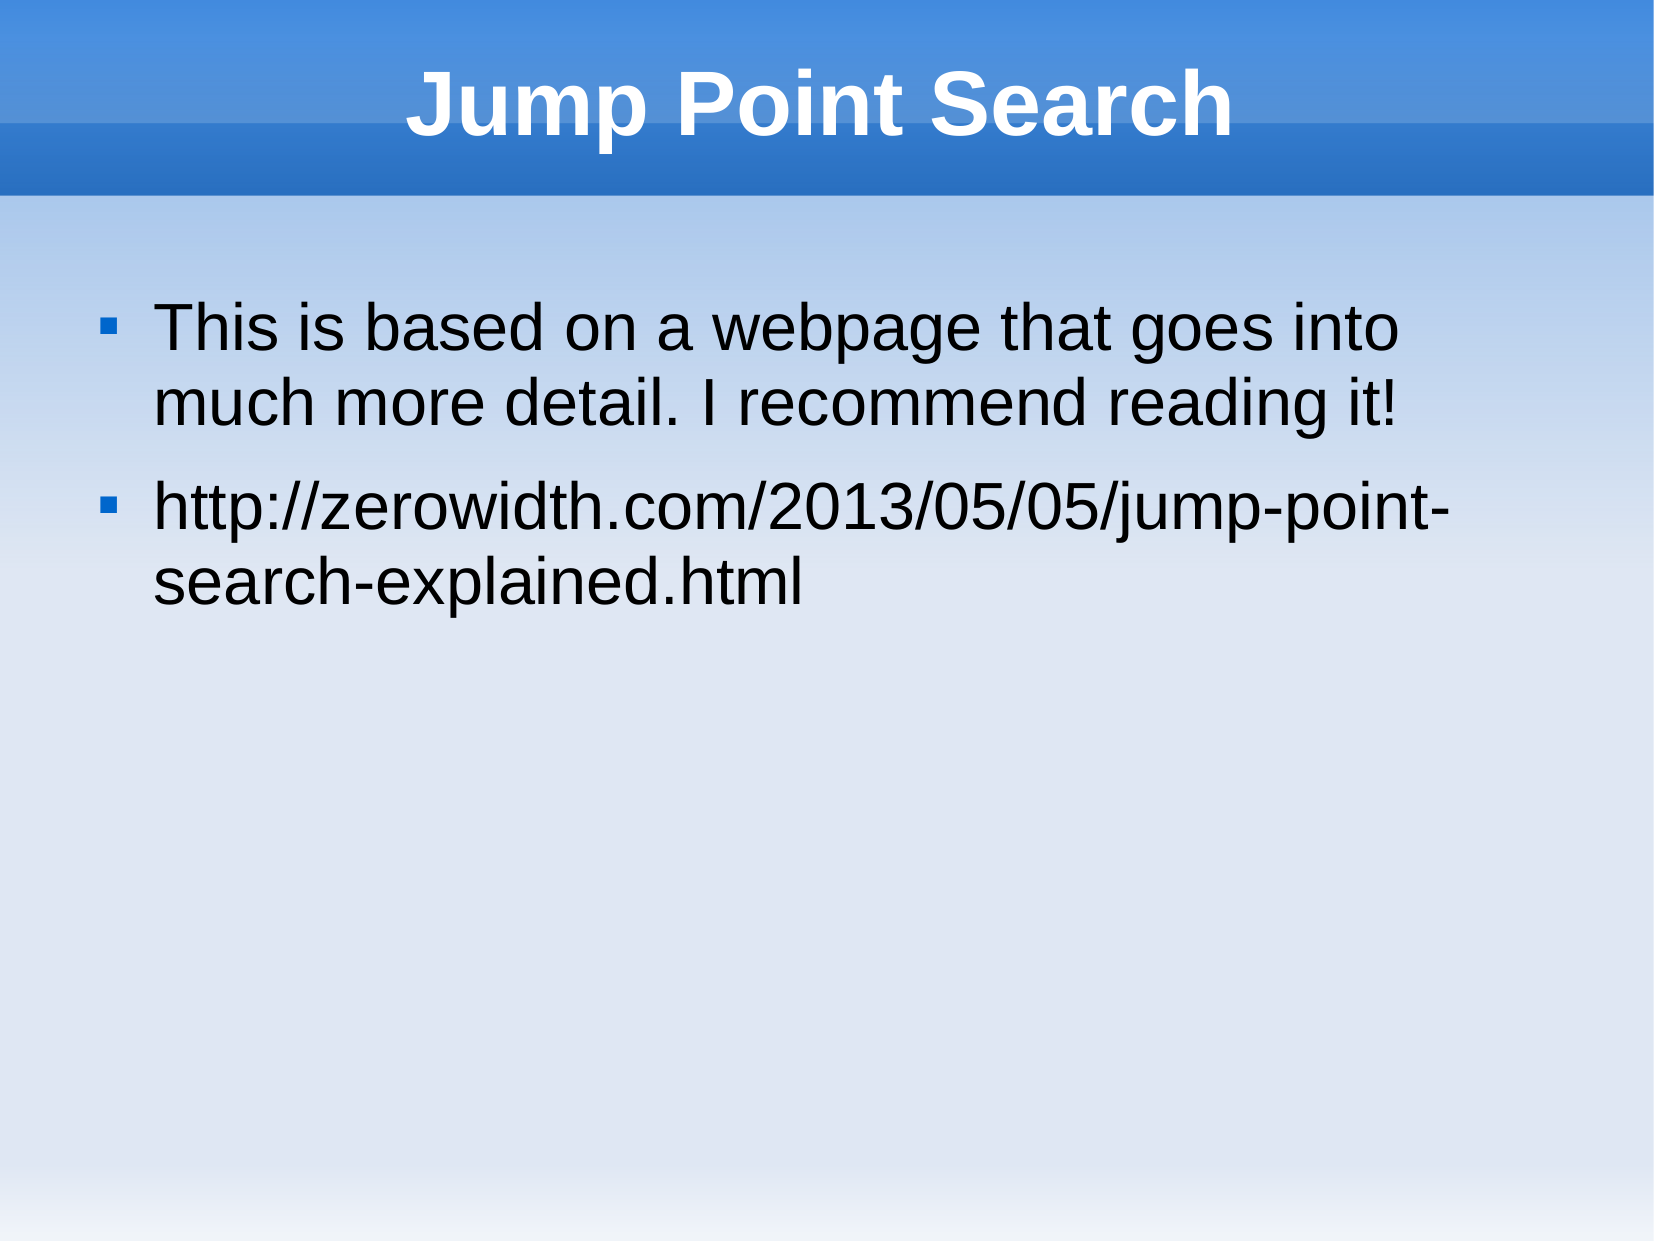

# Jump Point Search
This is based on a webpage that goes into much more detail. I recommend reading it!
http://zerowidth.com/2013/05/05/jump-point-search-explained.html